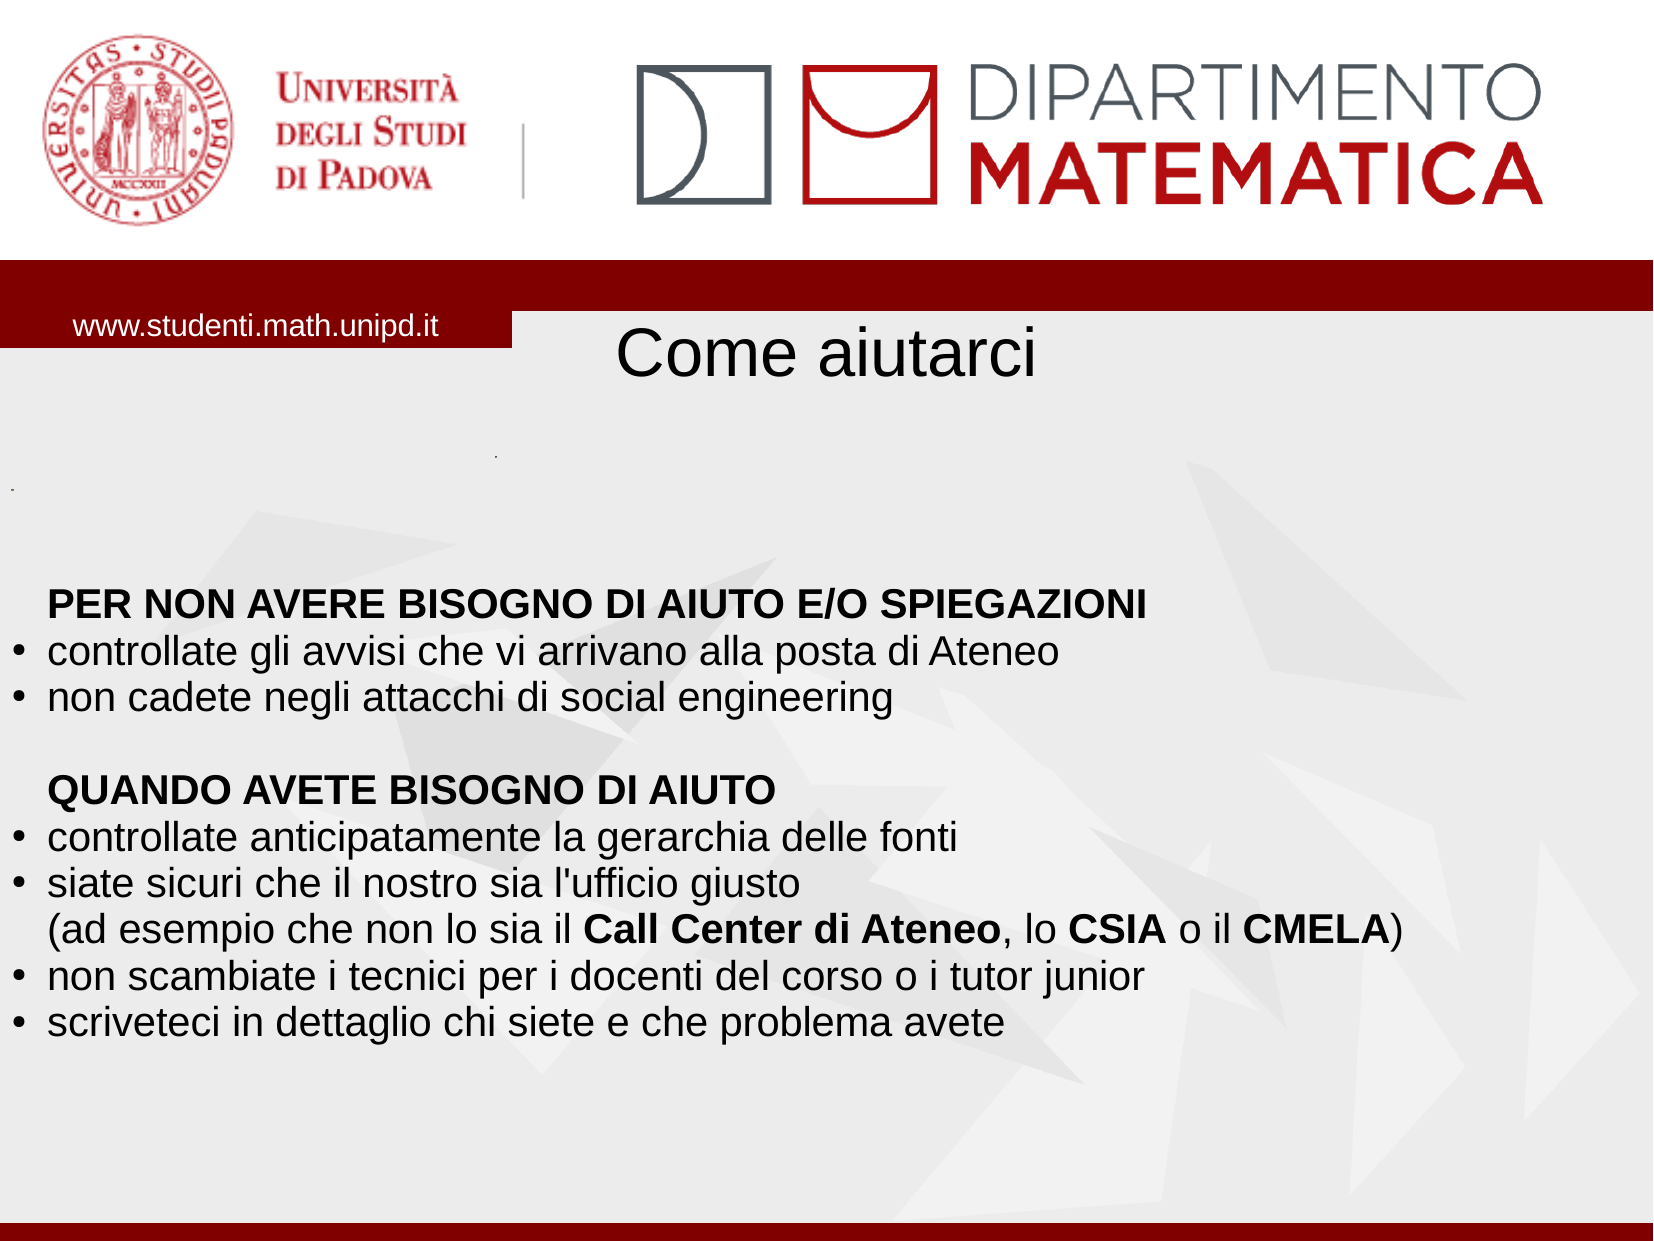

| |
| --- |
# Come aiutarci
www.studenti.math.unipd.it
PER NON AVERE BISOGNO DI AIUTO E/O SPIEGAZIONI
controllate gli avvisi che vi arrivano alla posta di Ateneo
non cadete negli attacchi di social engineering
QUANDO AVETE BISOGNO DI AIUTO
controllate anticipatamente la gerarchia delle fonti
siate sicuri che il nostro sia l'ufficio giusto
(ad esempio che non lo sia il Call Center di Ateneo, lo CSIA o il CMELA)
non scambiate i tecnici per i docenti del corso o i tutor junior
scriveteci in dettaglio chi siete e che problema avete
| |
| --- |